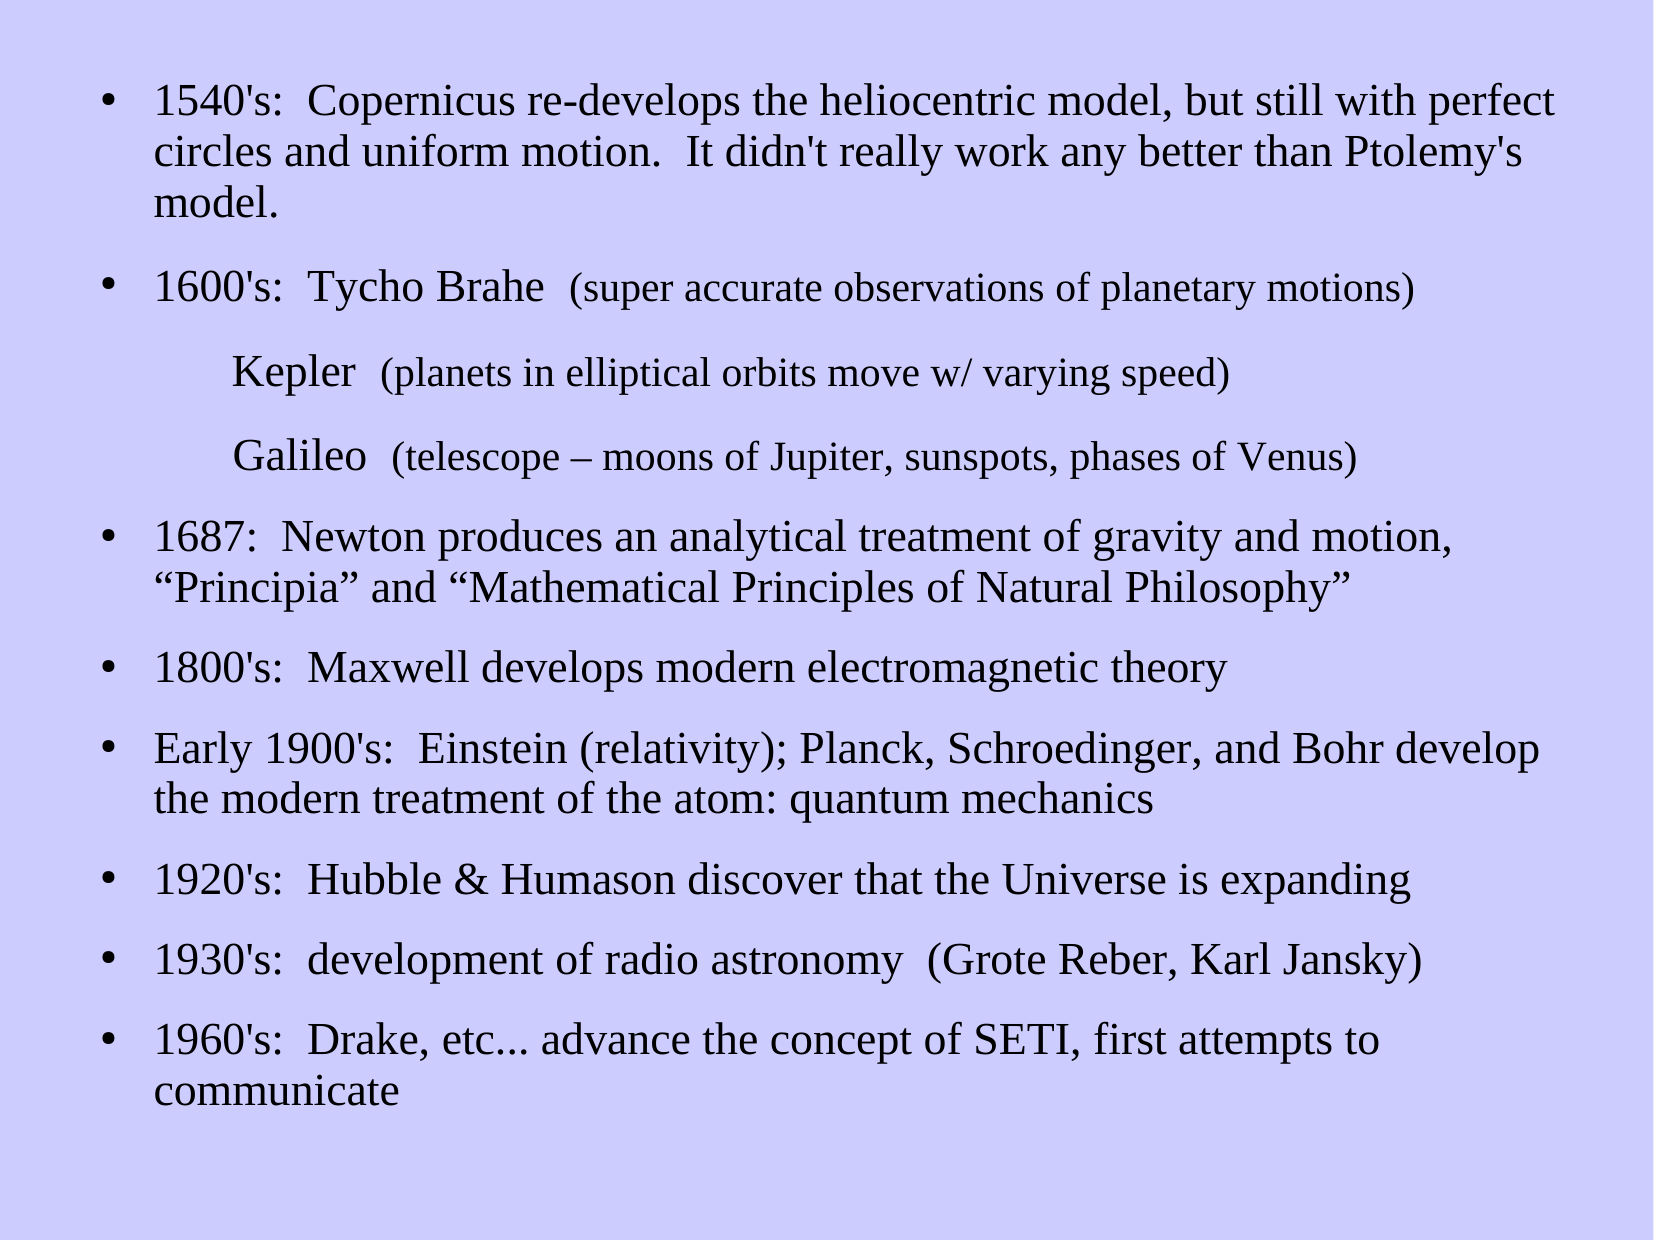

# 1540's: Copernicus re-develops the heliocentric model, but still with perfect circles and uniform motion. It didn't really work any better than Ptolemy's model.
1600's: Tycho Brahe (super accurate observations of planetary motions)
 Kepler (planets in elliptical orbits move w/ varying speed)
 Galileo (telescope – moons of Jupiter, sunspots, phases of Venus)
1687: Newton produces an analytical treatment of gravity and motion, “Principia” and “Mathematical Principles of Natural Philosophy”
1800's: Maxwell develops modern electromagnetic theory
Early 1900's: Einstein (relativity); Planck, Schroedinger, and Bohr develop the modern treatment of the atom: quantum mechanics
1920's: Hubble & Humason discover that the Universe is expanding
1930's: development of radio astronomy (Grote Reber, Karl Jansky)
1960's: Drake, etc... advance the concept of SETI, first attempts to communicate